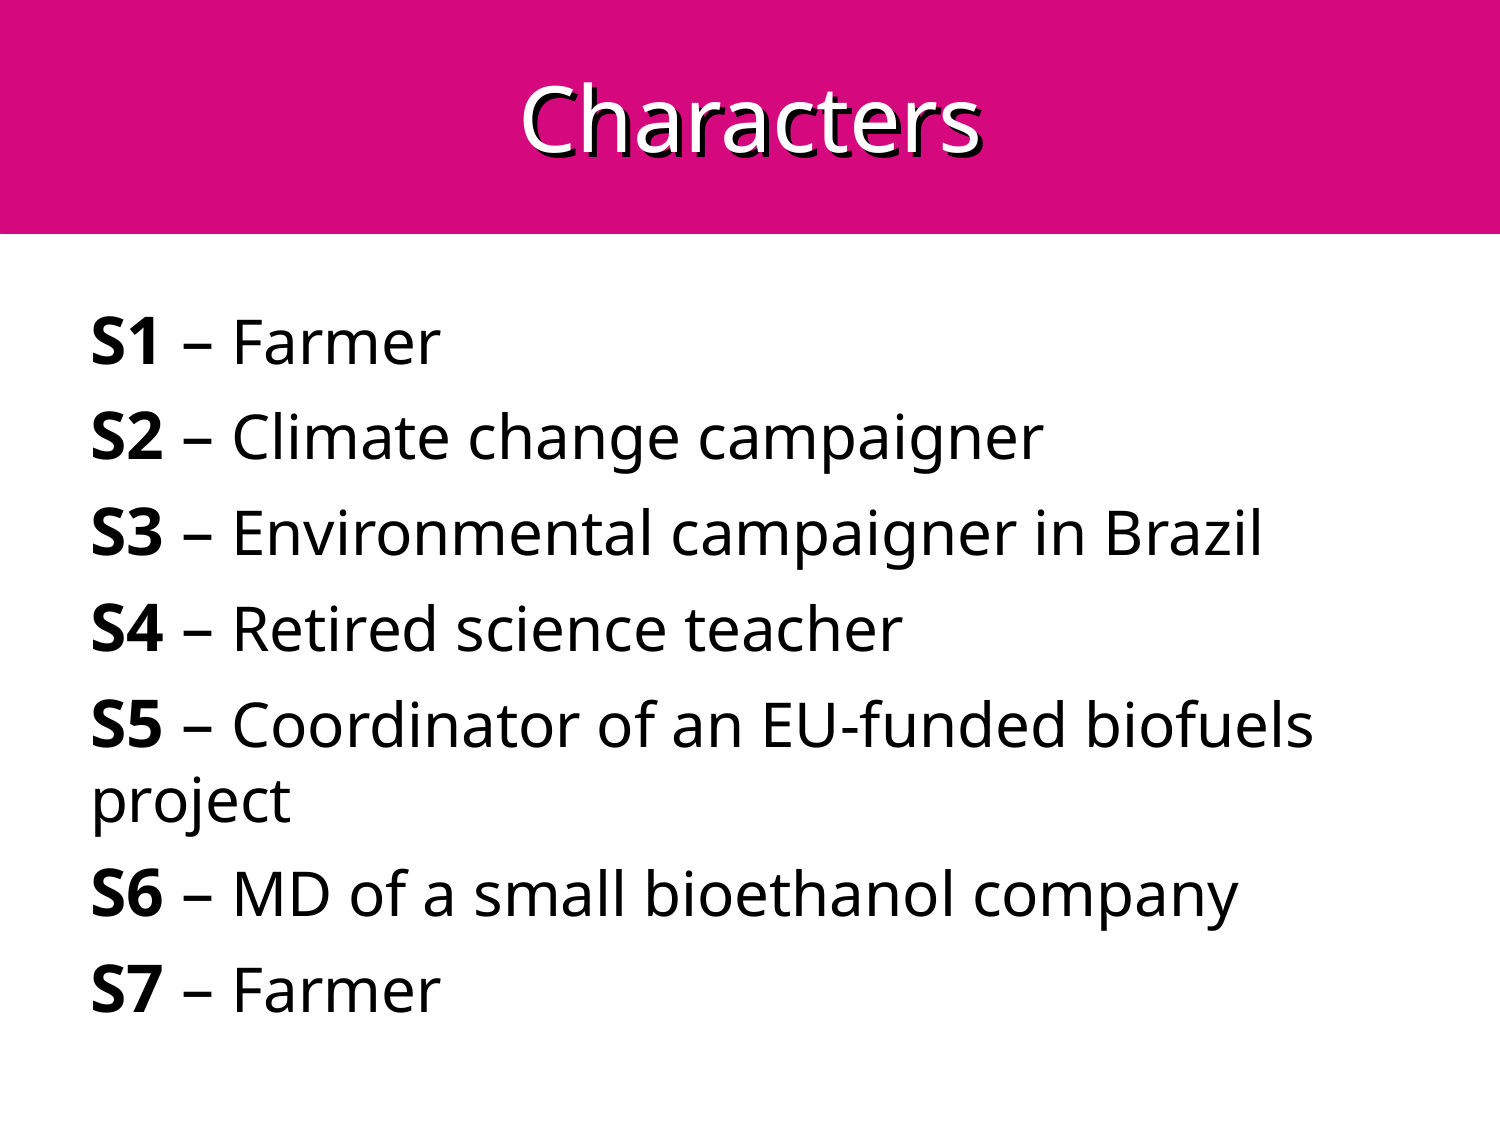

Characters
# S1 – Farmer
S2 – Climate change campaigner
S3 – Environmental campaigner in Brazil
S4 – Retired science teacher
S5 – Coordinator of an EU-funded biofuels project
S6 – MD of a small bioethanol company
S7 – Farmer